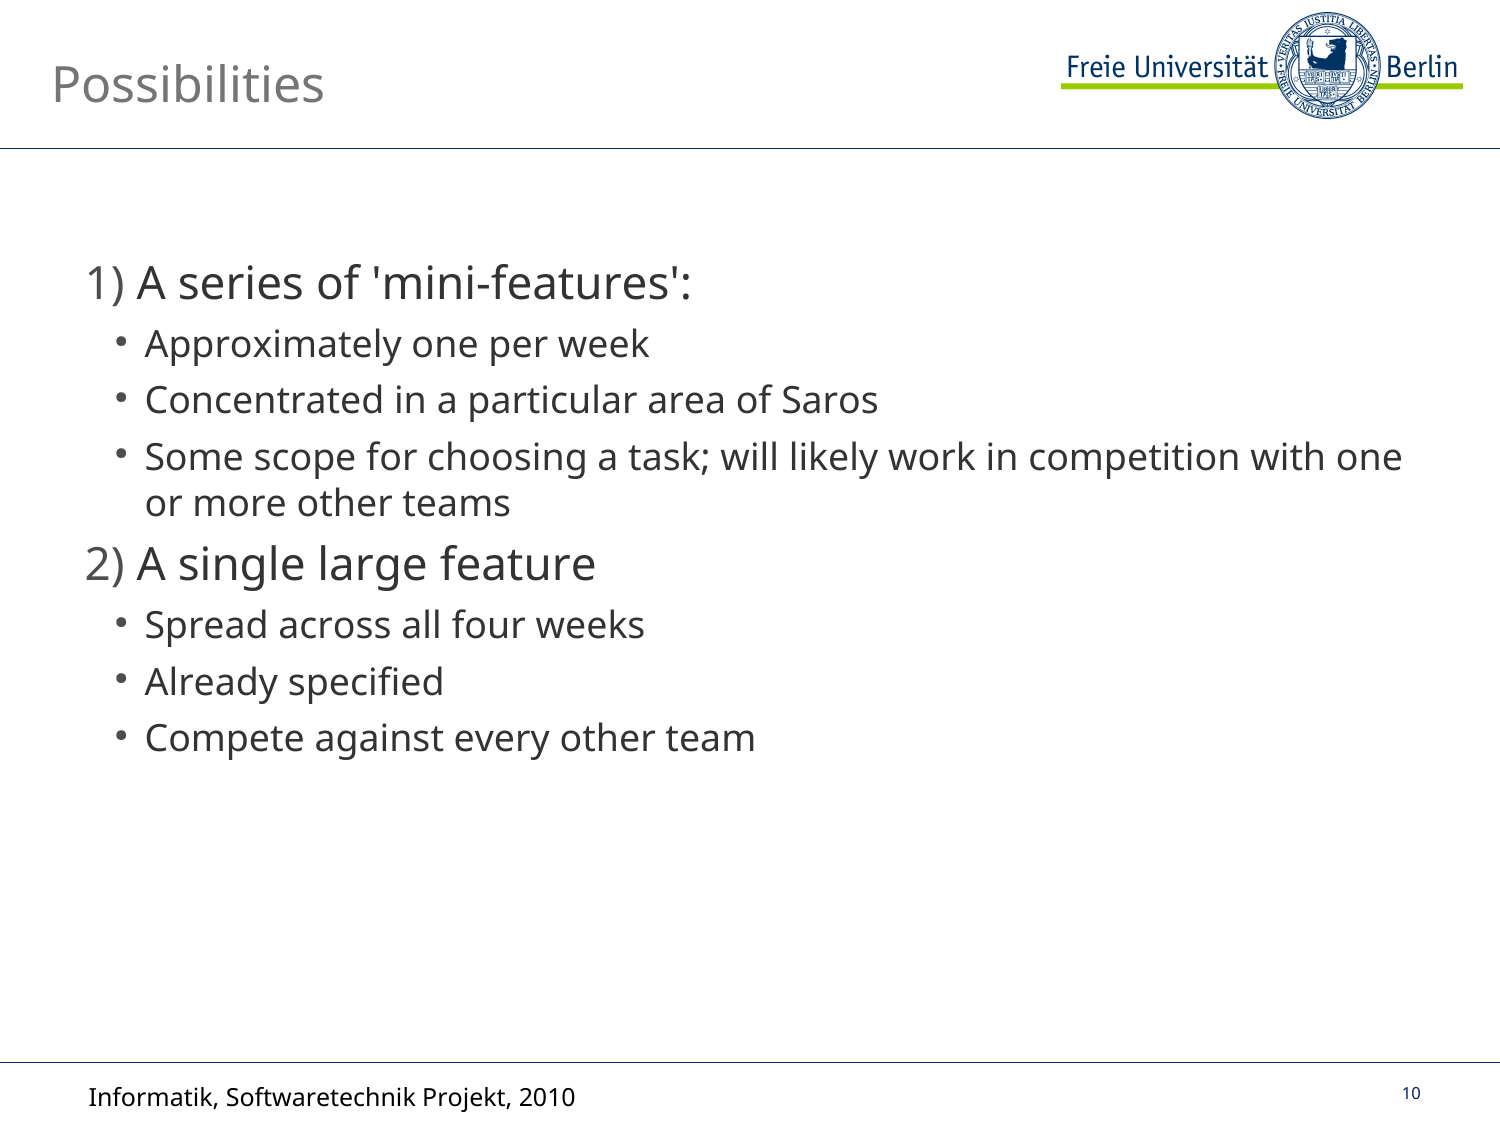

# Possibilities
 A series of 'mini-features':
Approximately one per week
Concentrated in a particular area of Saros
Some scope for choosing a task; will likely work in competition with one or more other teams
 A single large feature
Spread across all four weeks
Already specified
Compete against every other team
Freie Universität Berlin